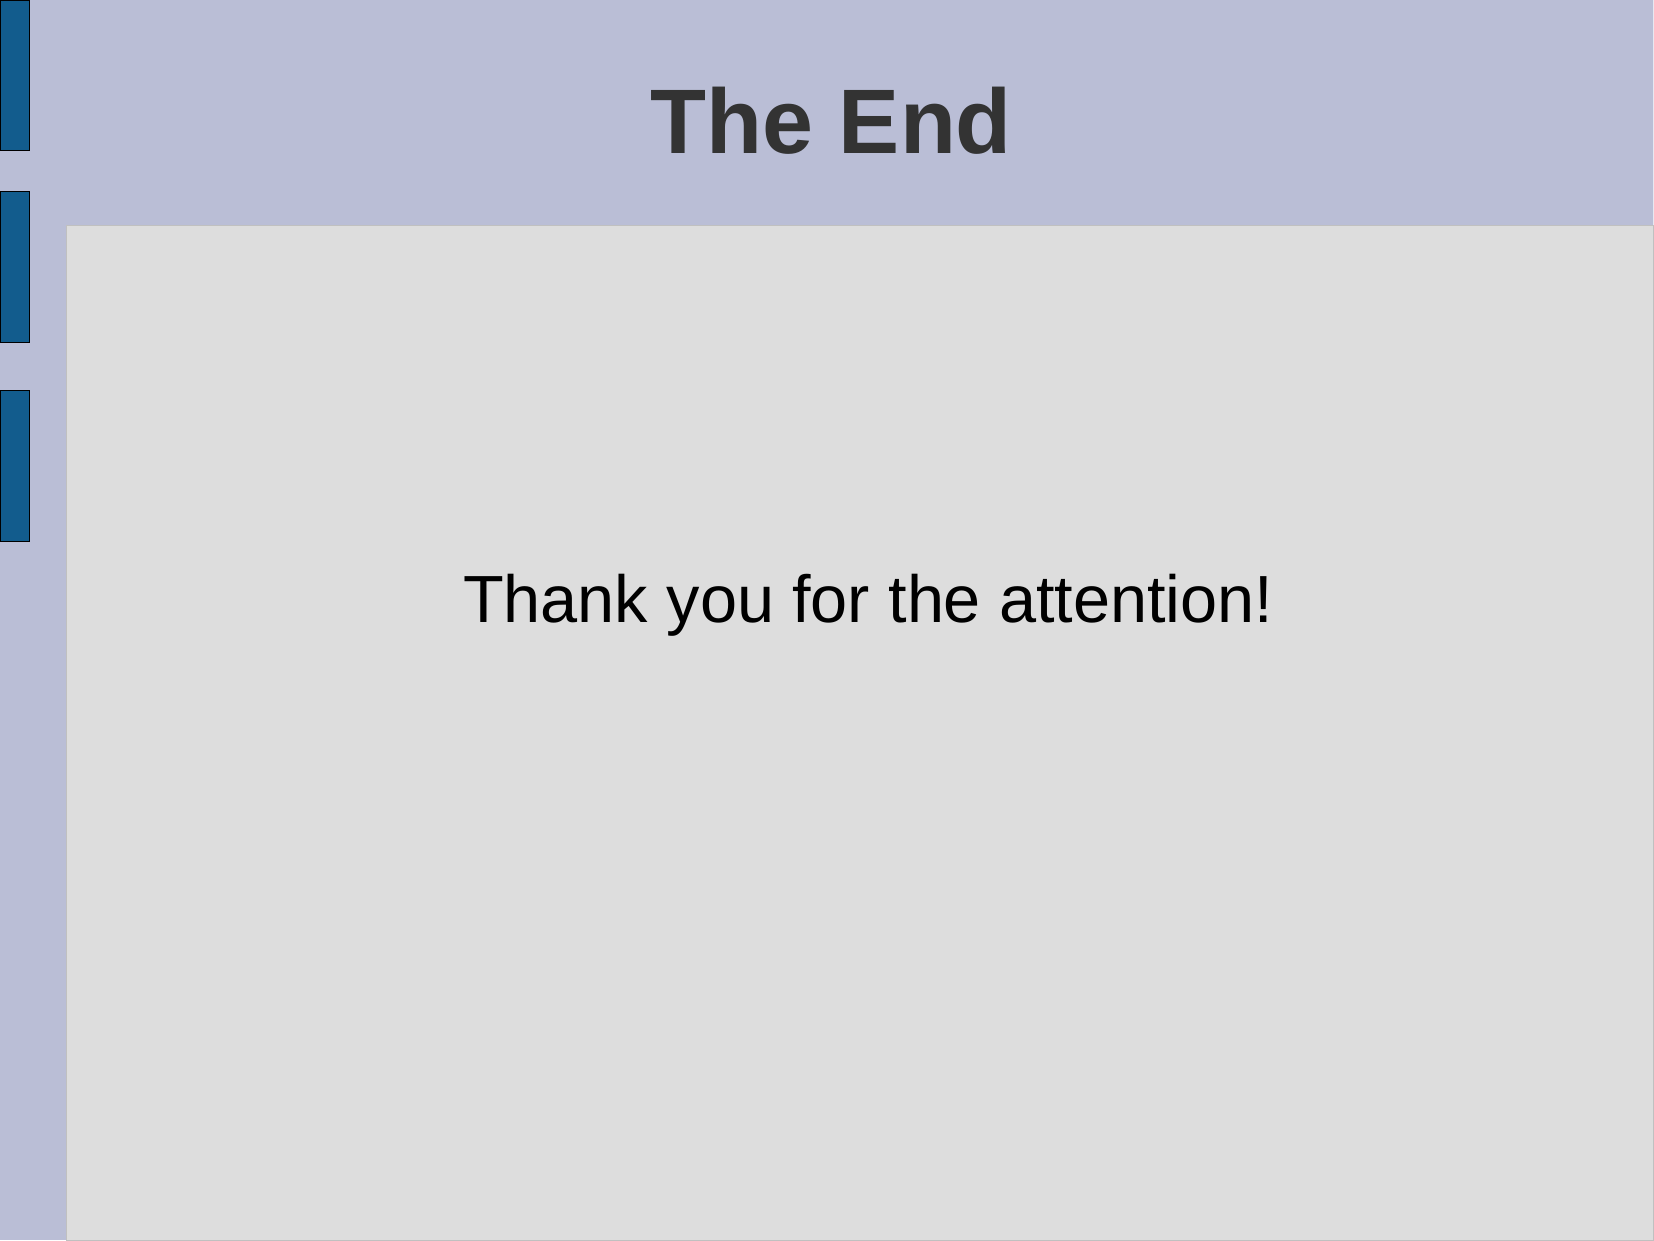

# The End
Thank you for the attention!